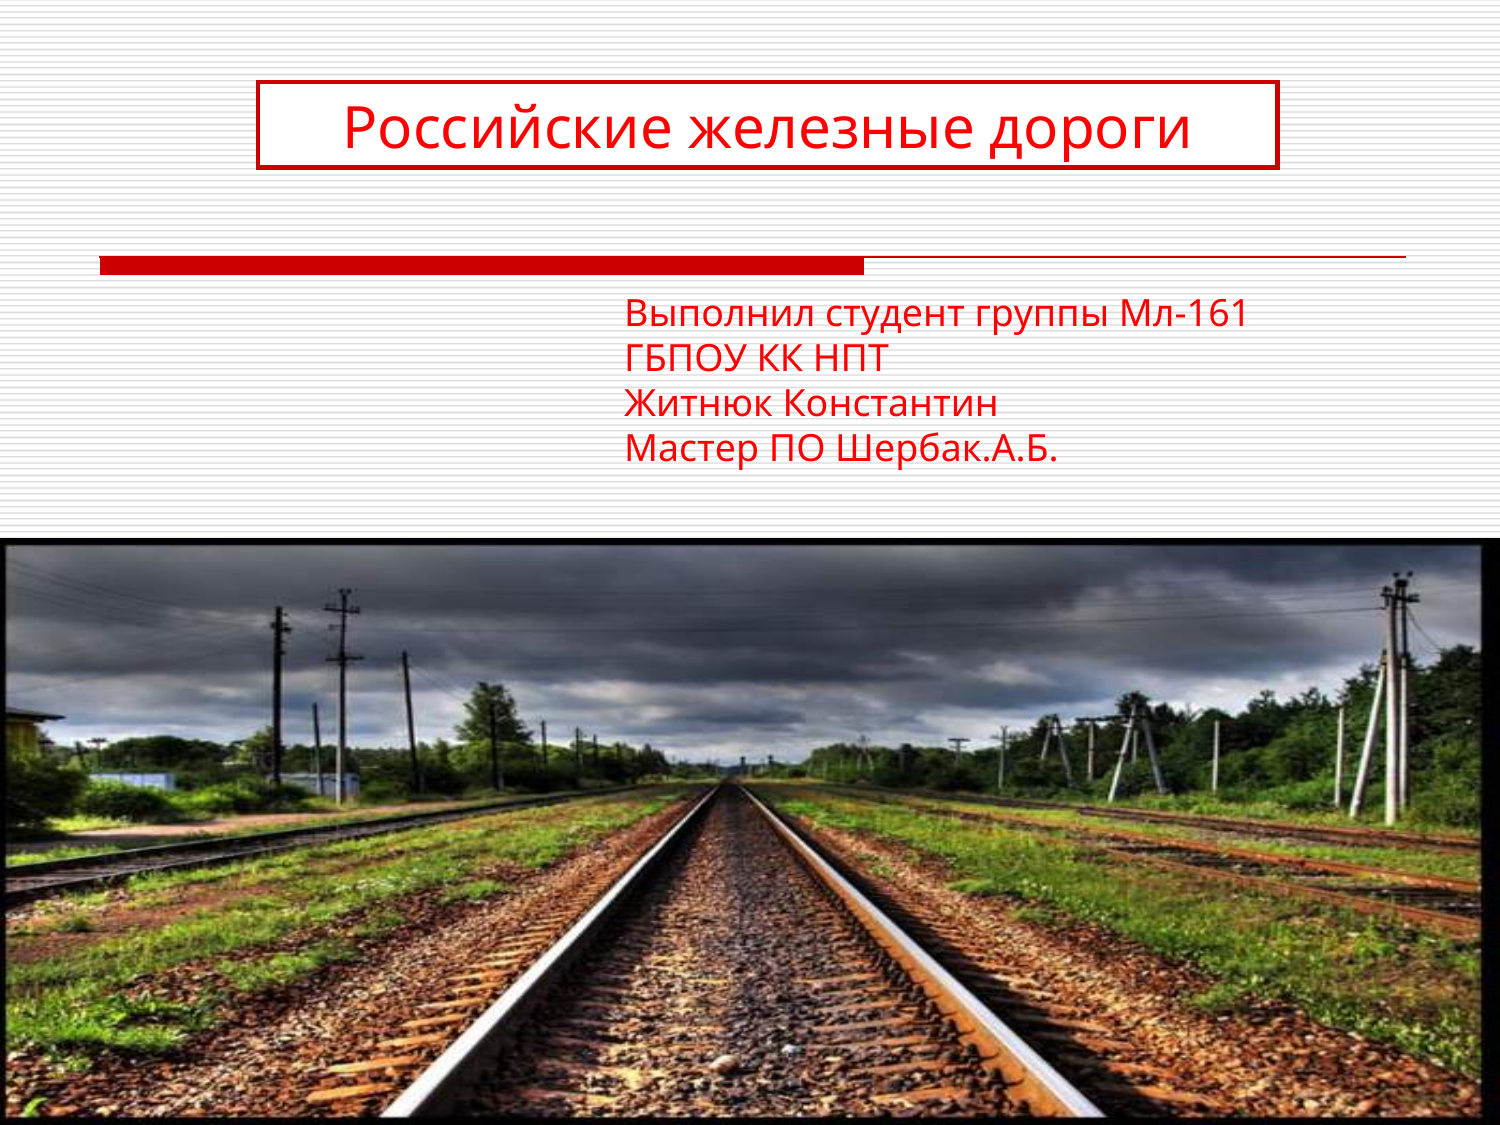

Российские железные дороги
Выполнил студент группы Мл-161
ГБПОУ КК НПТ
Житнюк Константин
Мастер ПО Шербак.А.Б.